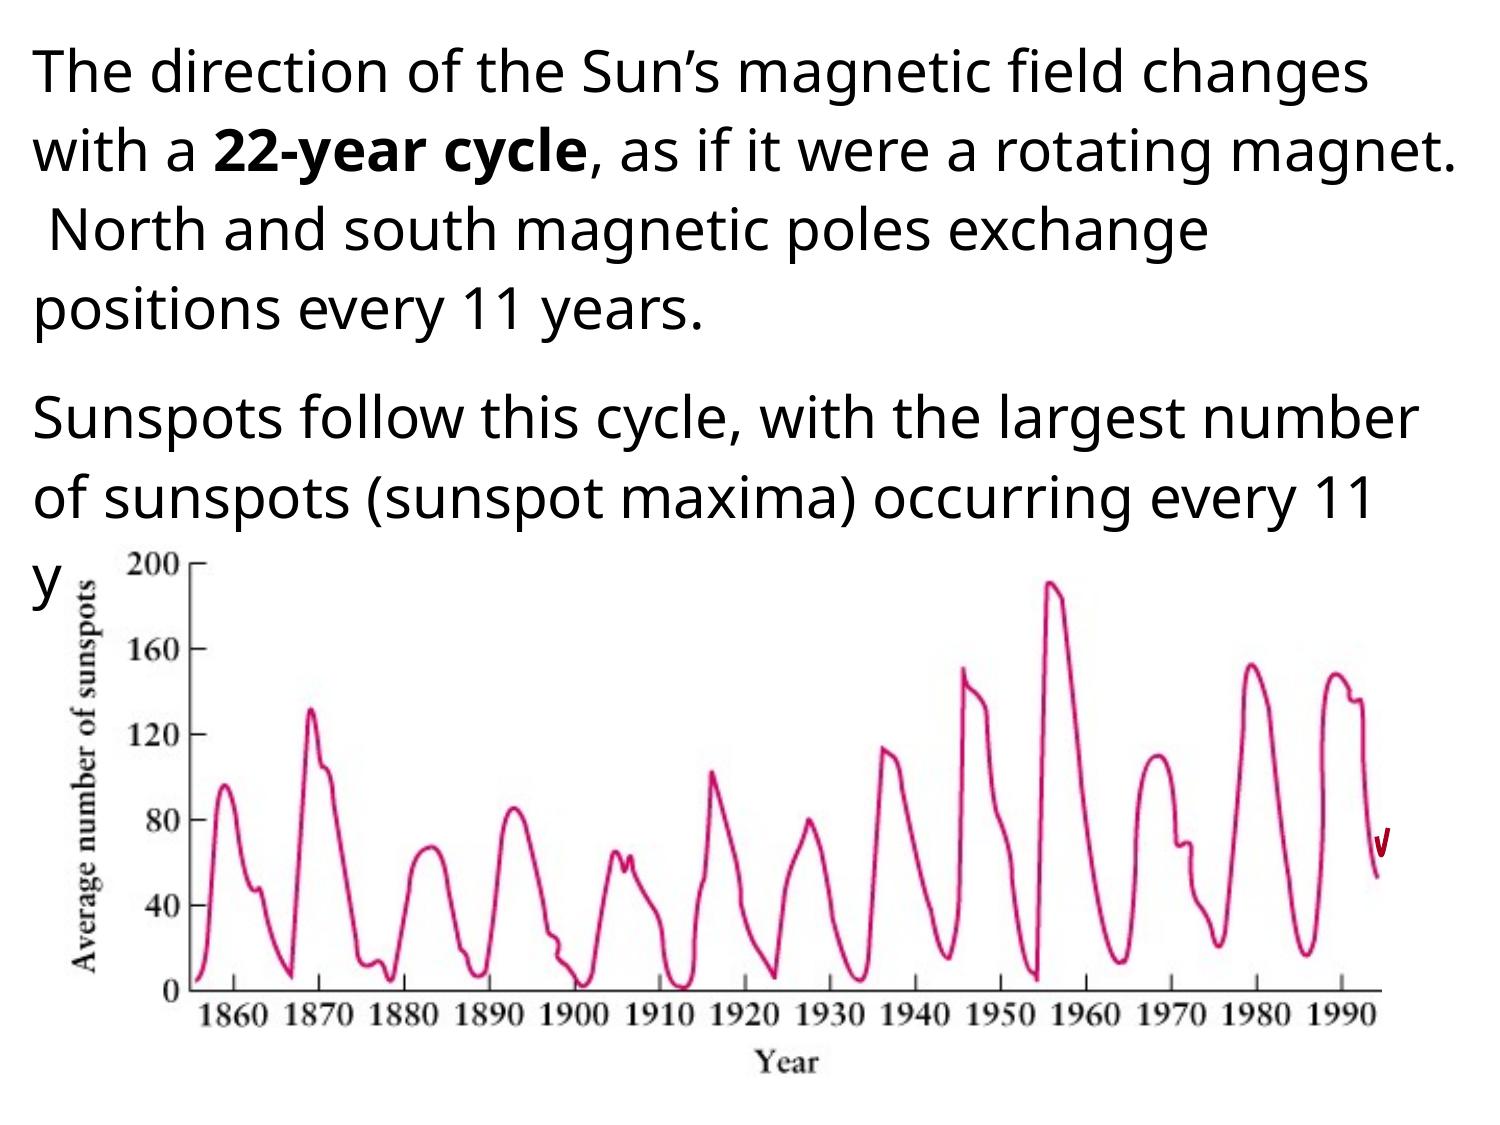

# The direction of the Sun’s magnetic field changes with a 22-year cycle, as if it were a rotating magnet. North and south magnetic poles exchange positions every 11 years.
Sunspots follow this cycle, with the largest number of sunspots (sunspot maxima) occurring every 11 years.